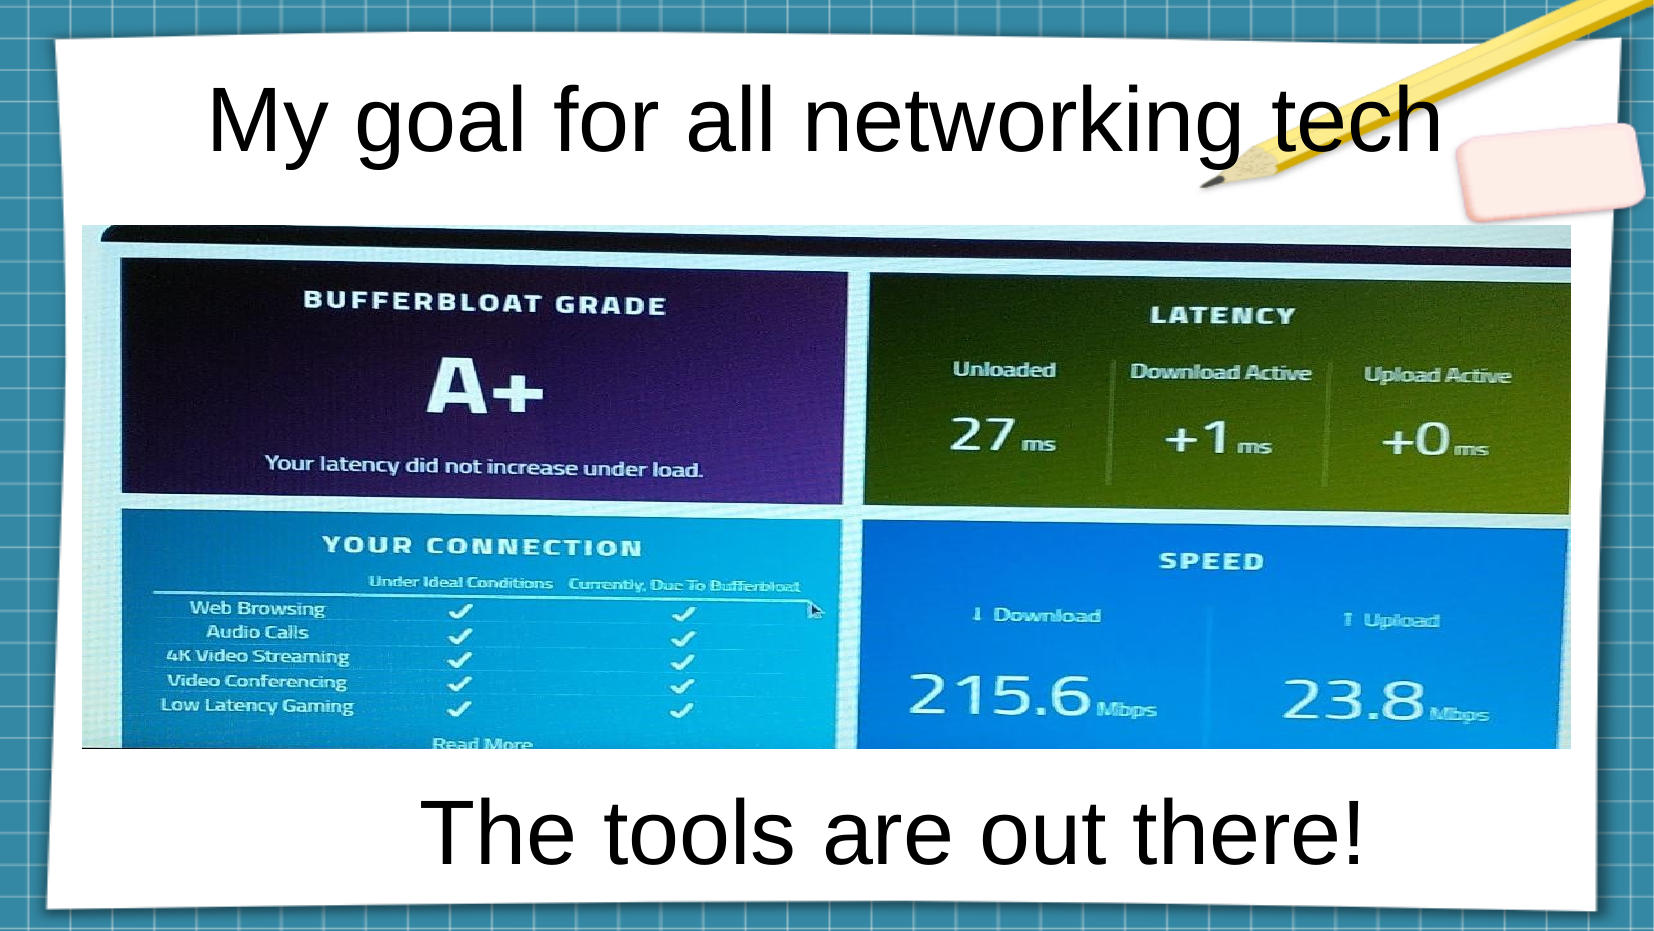

My goal for all networking tech
The tools are out there!